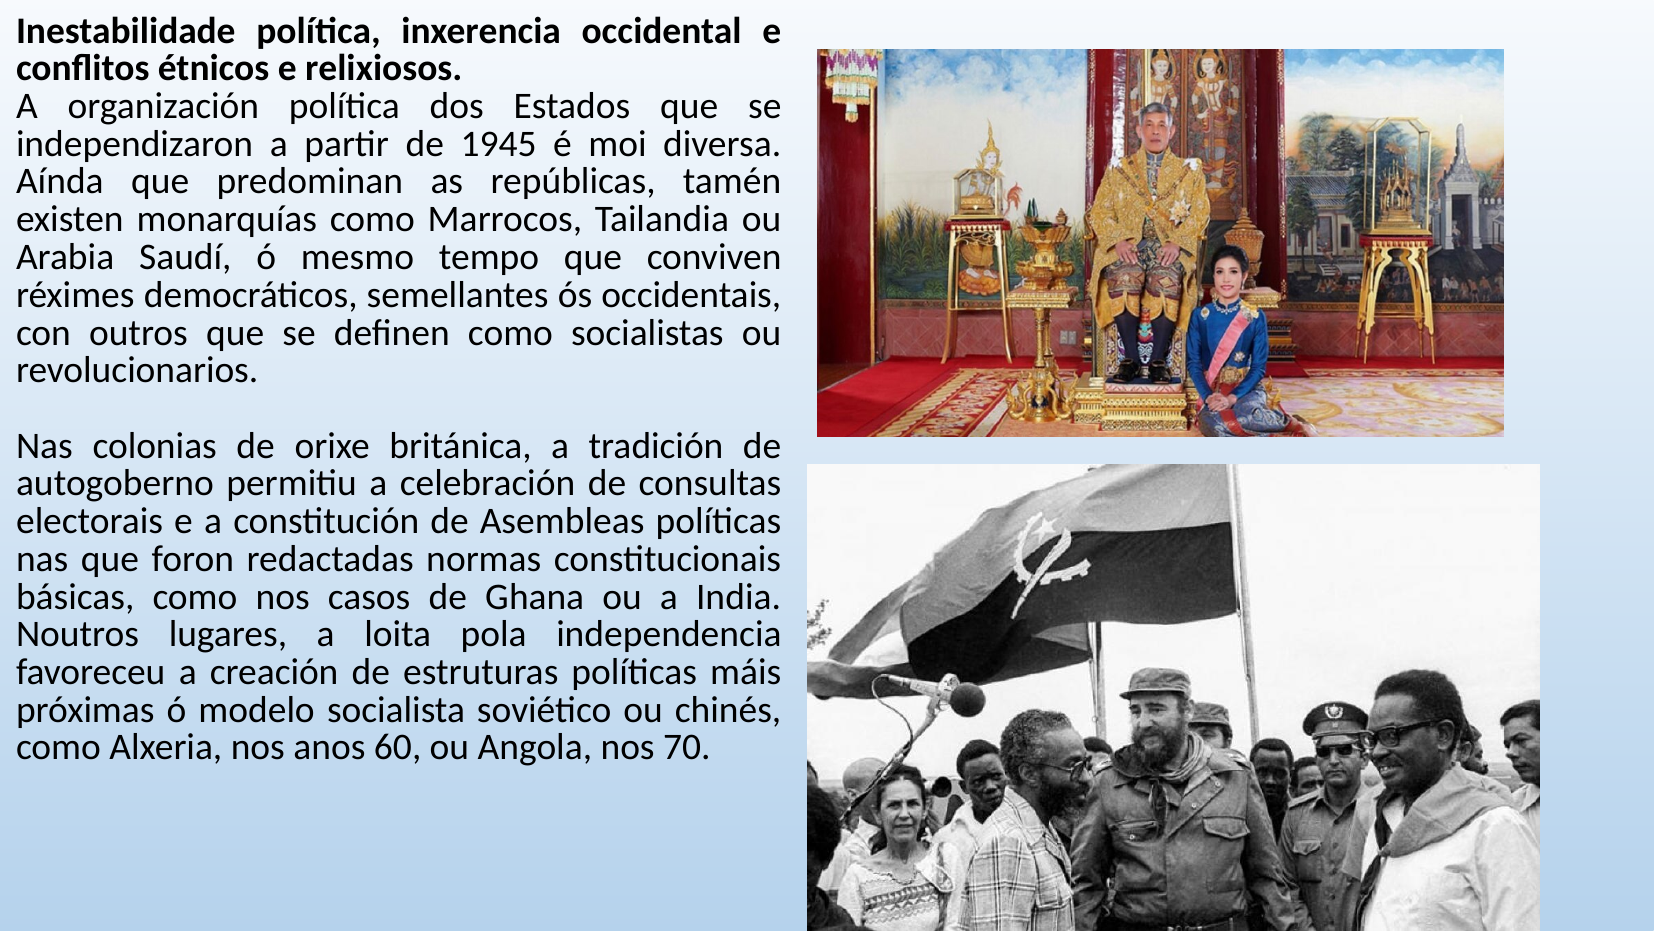

Inestabilidade política, inxerencia occidental e conflitos étnicos e relixiosos.
A organización política dos Estados que se independizaron a partir de 1945 é moi diversa. Aínda que predominan as repúblicas, tamén existen monarquías como Marrocos, Tailandia ou Arabia Saudí, ó mesmo tempo que conviven réximes democráticos, semellantes ós occidentais, con outros que se definen como socialistas ou revolucionarios.
Nas colonias de orixe británica, a tradición de autogoberno permitiu a celebración de consultas electorais e a constitución de Asembleas políticas nas que foron redactadas normas constitucionais básicas, como nos casos de Ghana ou a India. Noutros lugares, a loita pola independencia favoreceu a creación de estruturas políticas máis próximas ó modelo socialista soviético ou chinés, como Alxeria, nos anos 60, ou Angola, nos 70.